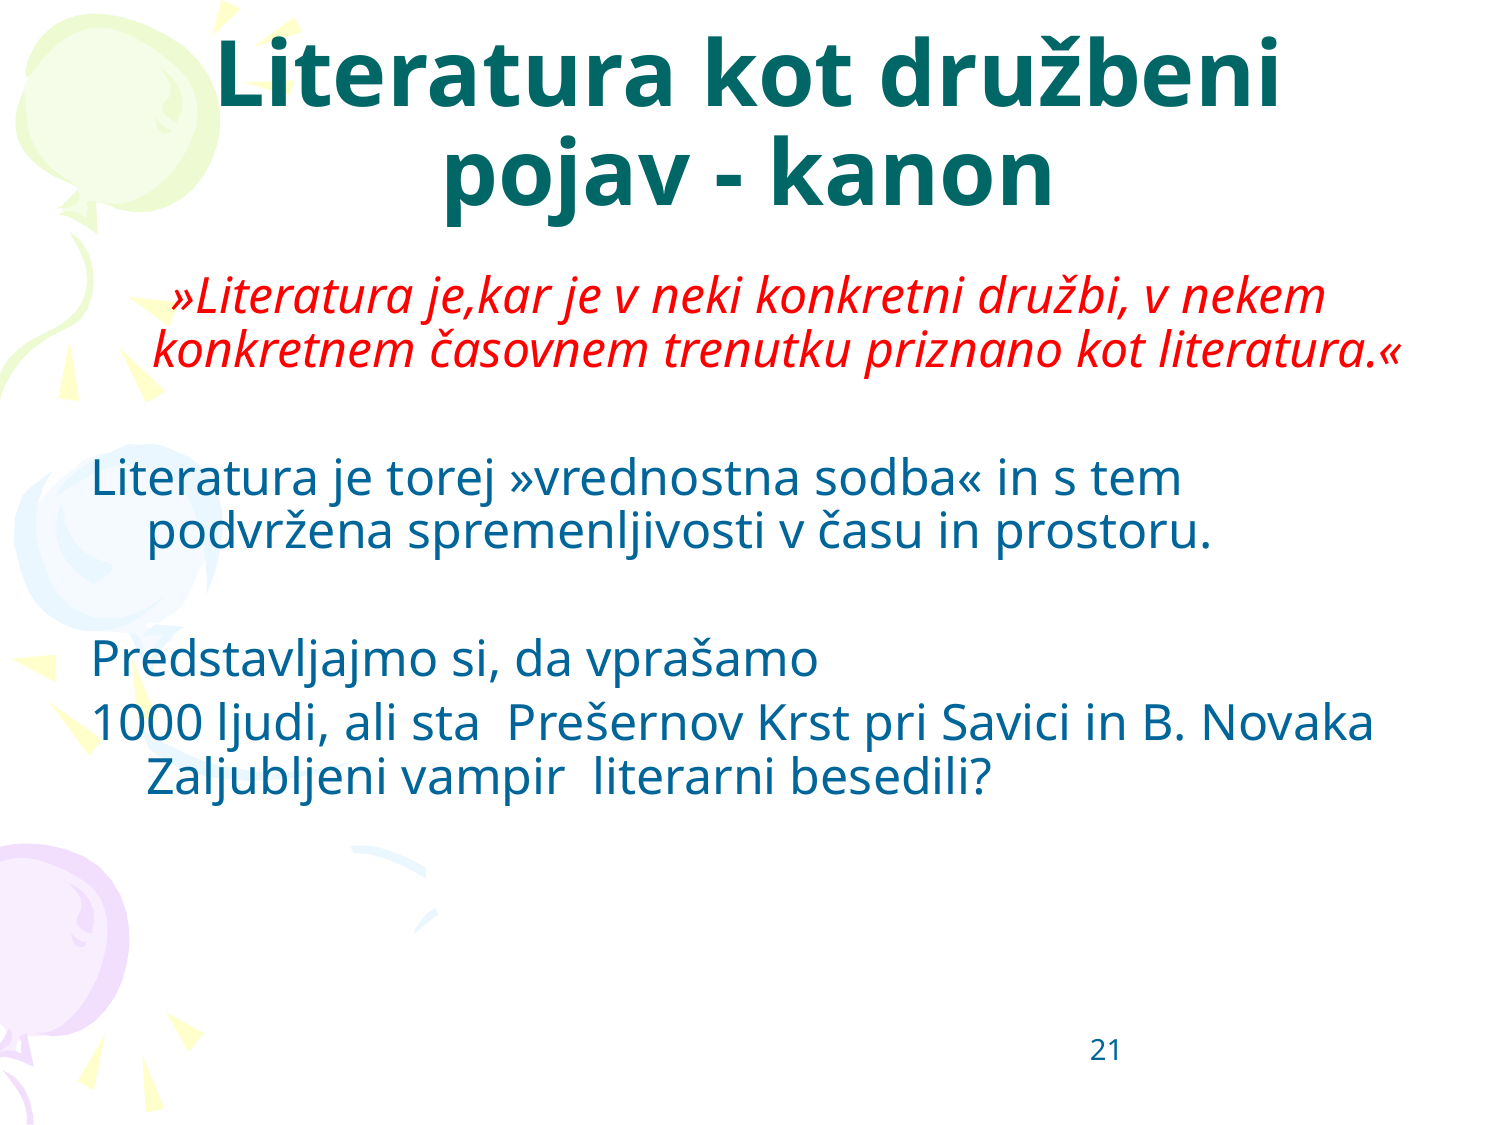

# Literatura kot družbeni pojav - kanon
»Literatura je,kar je v neki konkretni družbi, v nekem konkretnem časovnem trenutku priznano kot literatura.«
Literatura je torej »vrednostna sodba« in s tem podvržena spremenljivosti v času in prostoru.
Predstavljajmo si, da vprašamo
1000 ljudi, ali sta Prešernov Krst pri Savici in B. Novaka Zaljubljeni vampir literarni besedili?